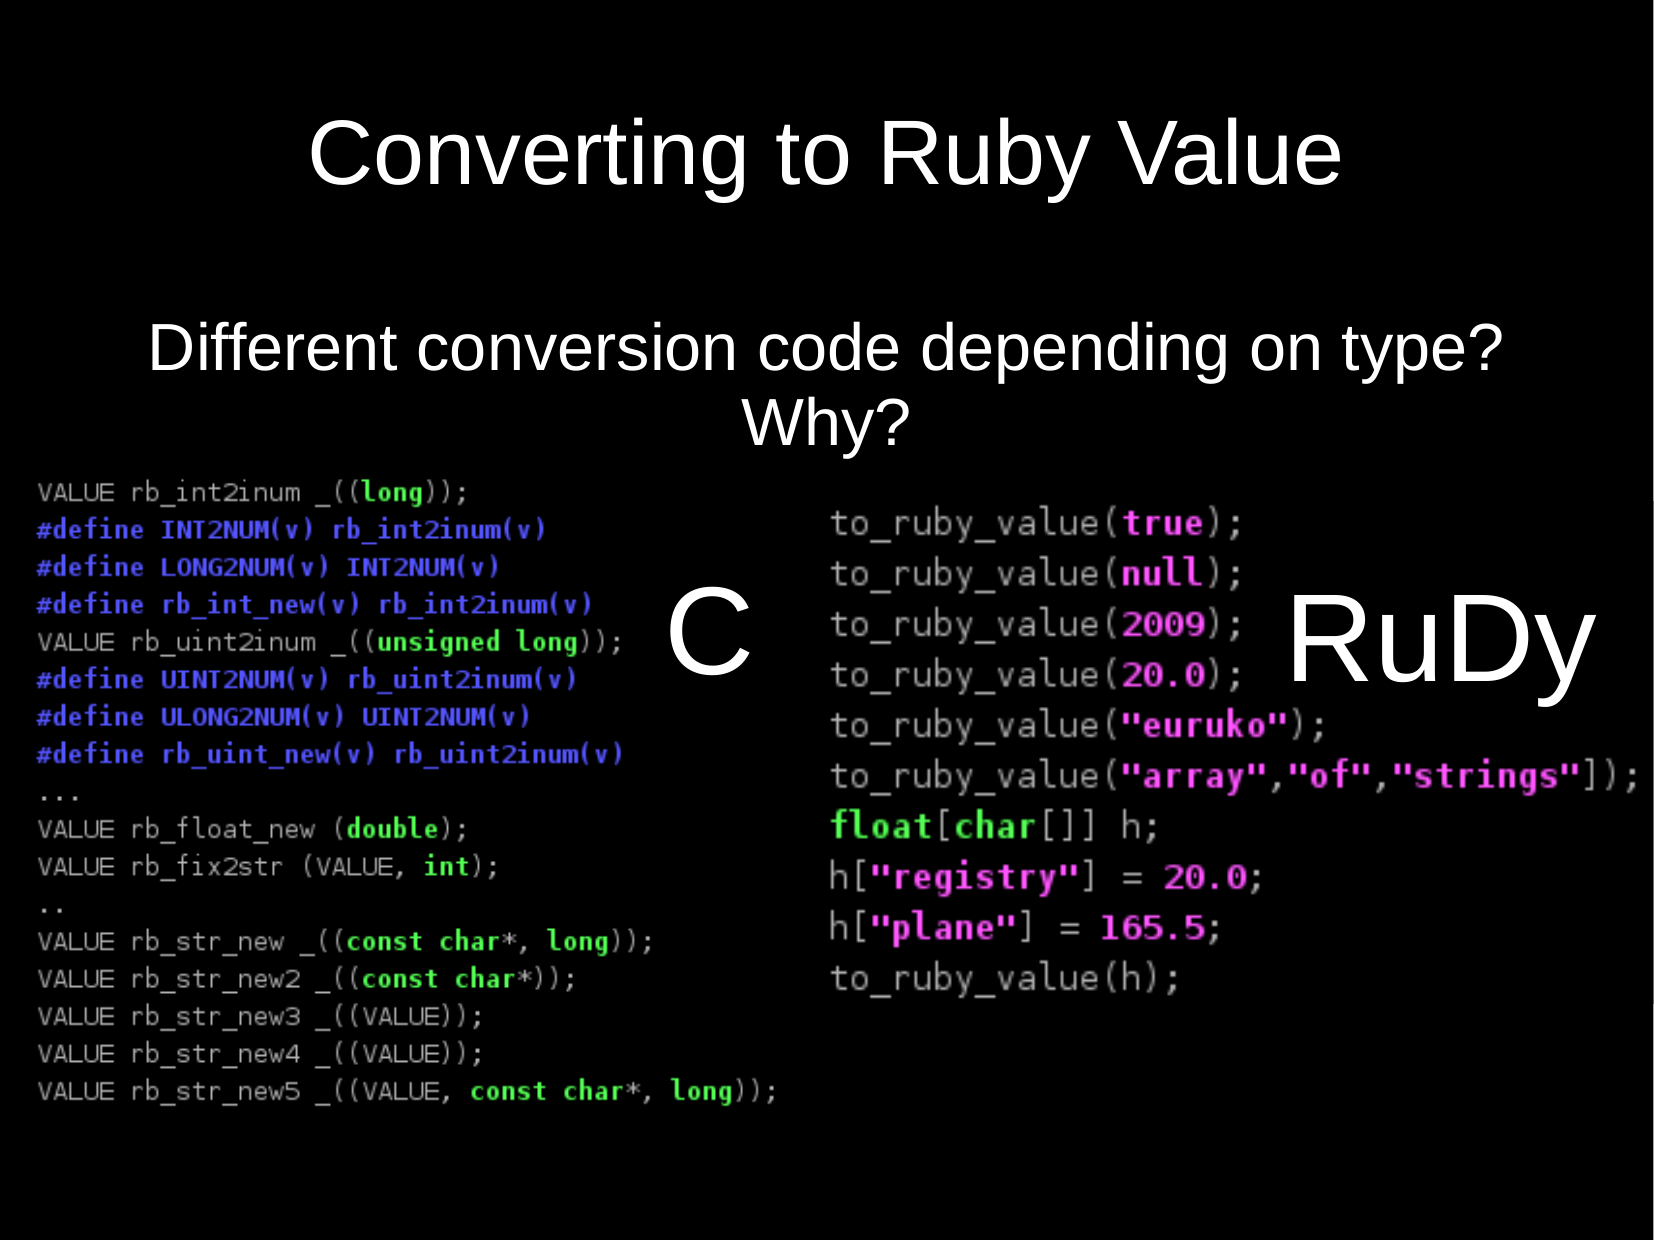

# Converting to Ruby Value
Different conversion code depending on type? Why?
C
RuDy